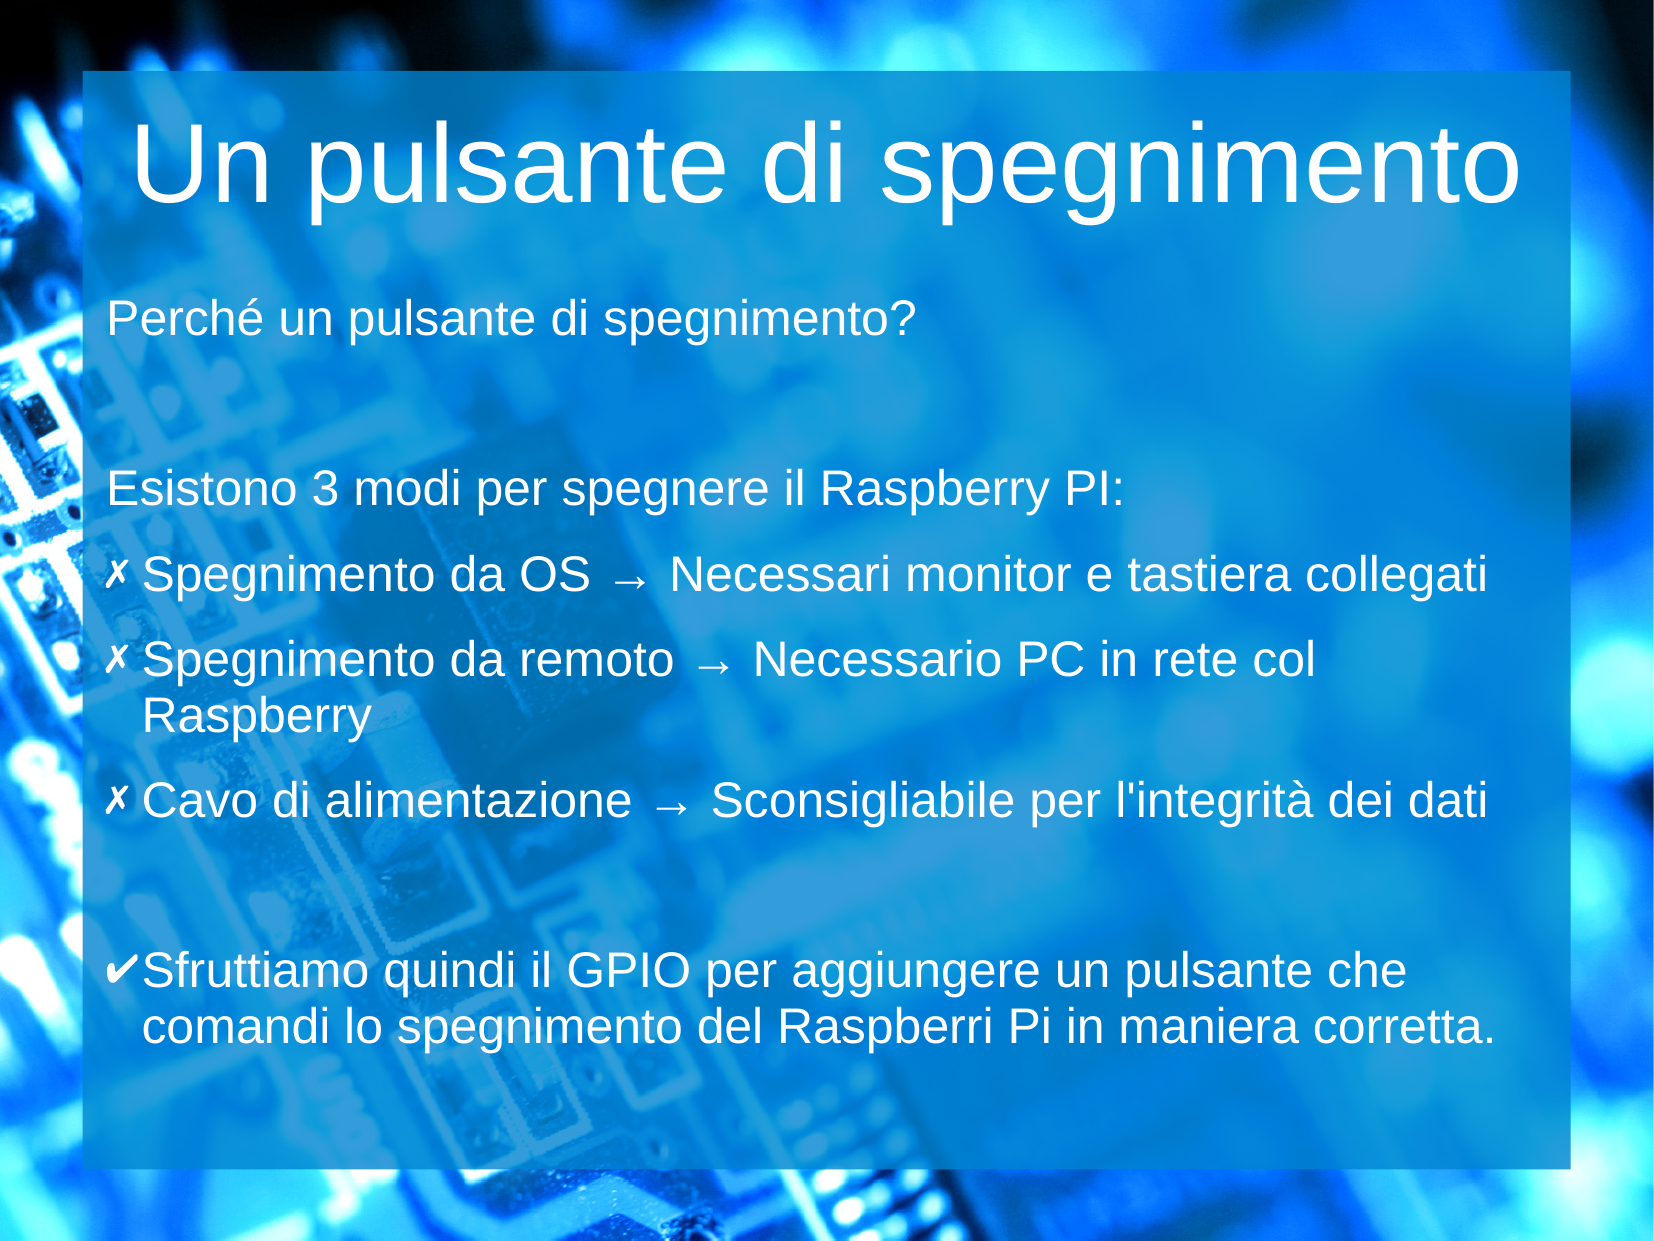

# Un pulsante di spegnimento
Perché un pulsante di spegnimento?
Esistono 3 modi per spegnere il Raspberry PI:
Spegnimento da OS → Necessari monitor e tastiera collegati
Spegnimento da remoto → Necessario PC in rete col Raspberry
Cavo di alimentazione → Sconsigliabile per l'integrità dei dati
Sfruttiamo quindi il GPIO per aggiungere un pulsante che comandi lo spegnimento del Raspberri Pi in maniera corretta.